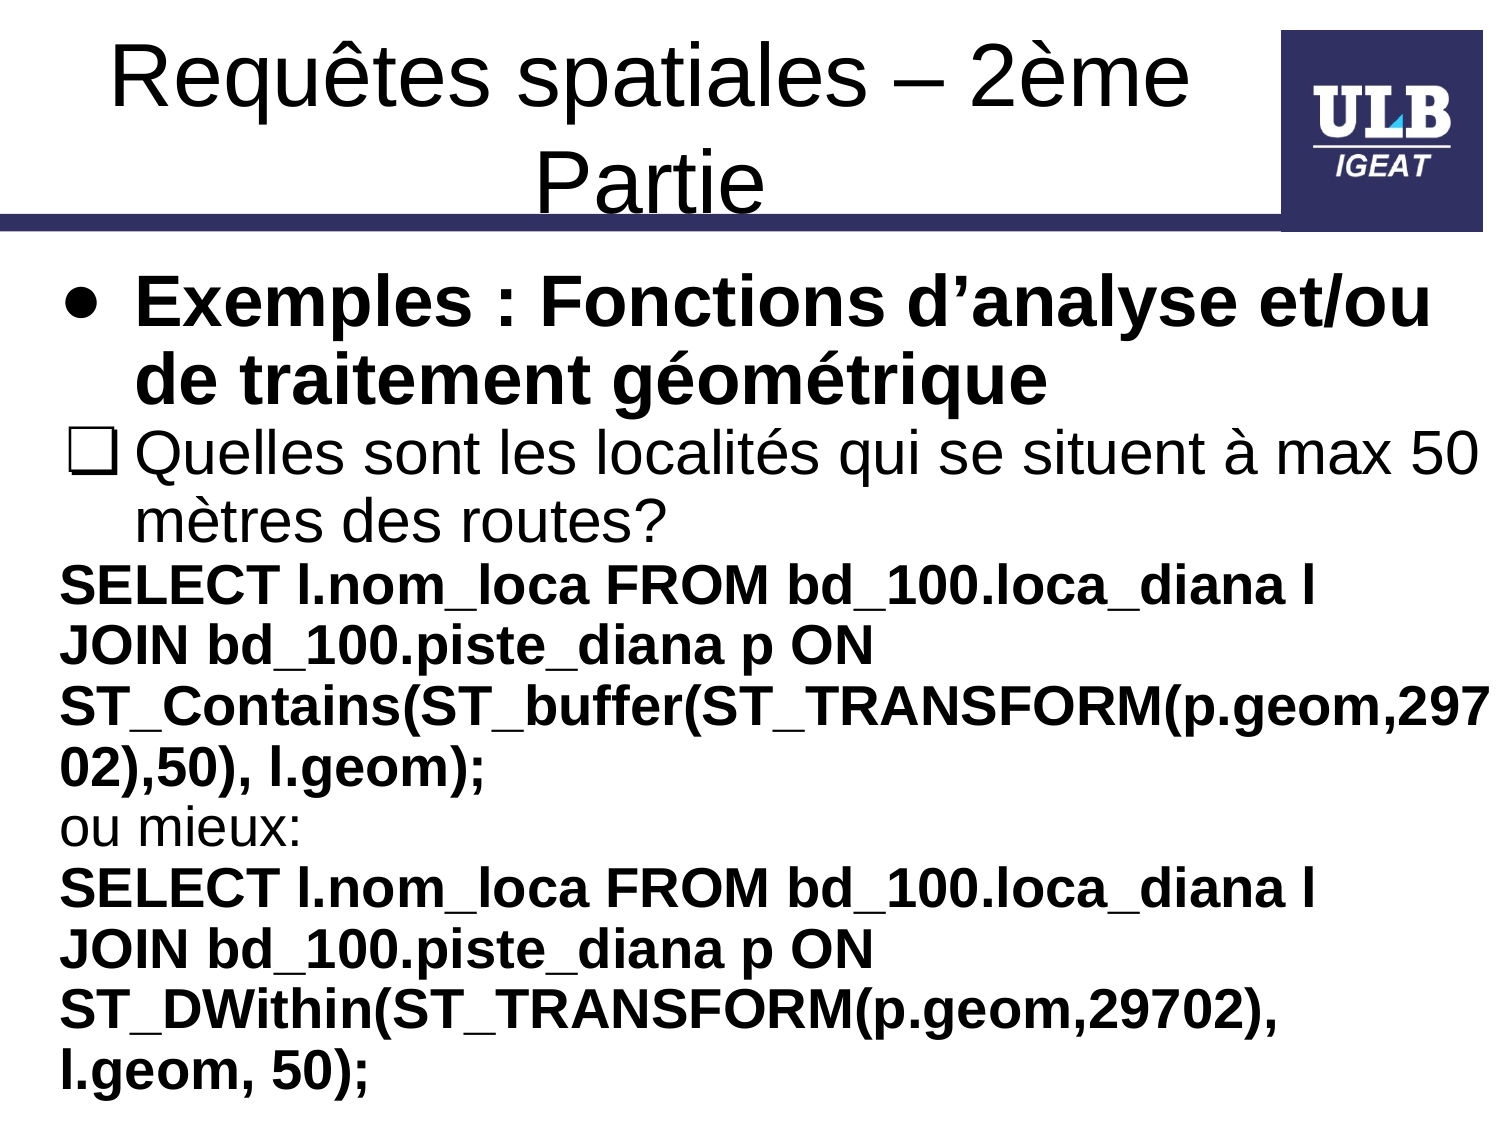

# Requêtes spatiales – 2ème Partie
Exemples : Fonctions d’analyse et/ou de traitement géométrique
Quelles sont les localités qui se situent à max 50 mètres des routes?
SELECT l.nom_loca FROM bd_100.loca_diana l
JOIN bd_100.piste_diana p ON ST_Contains(ST_buffer(ST_TRANSFORM(p.geom,29702),50), l.geom);
ou mieux:
SELECT l.nom_loca FROM bd_100.loca_diana l
JOIN bd_100.piste_diana p ON ST_DWithin(ST_TRANSFORM(p.geom,29702), l.geom, 50);